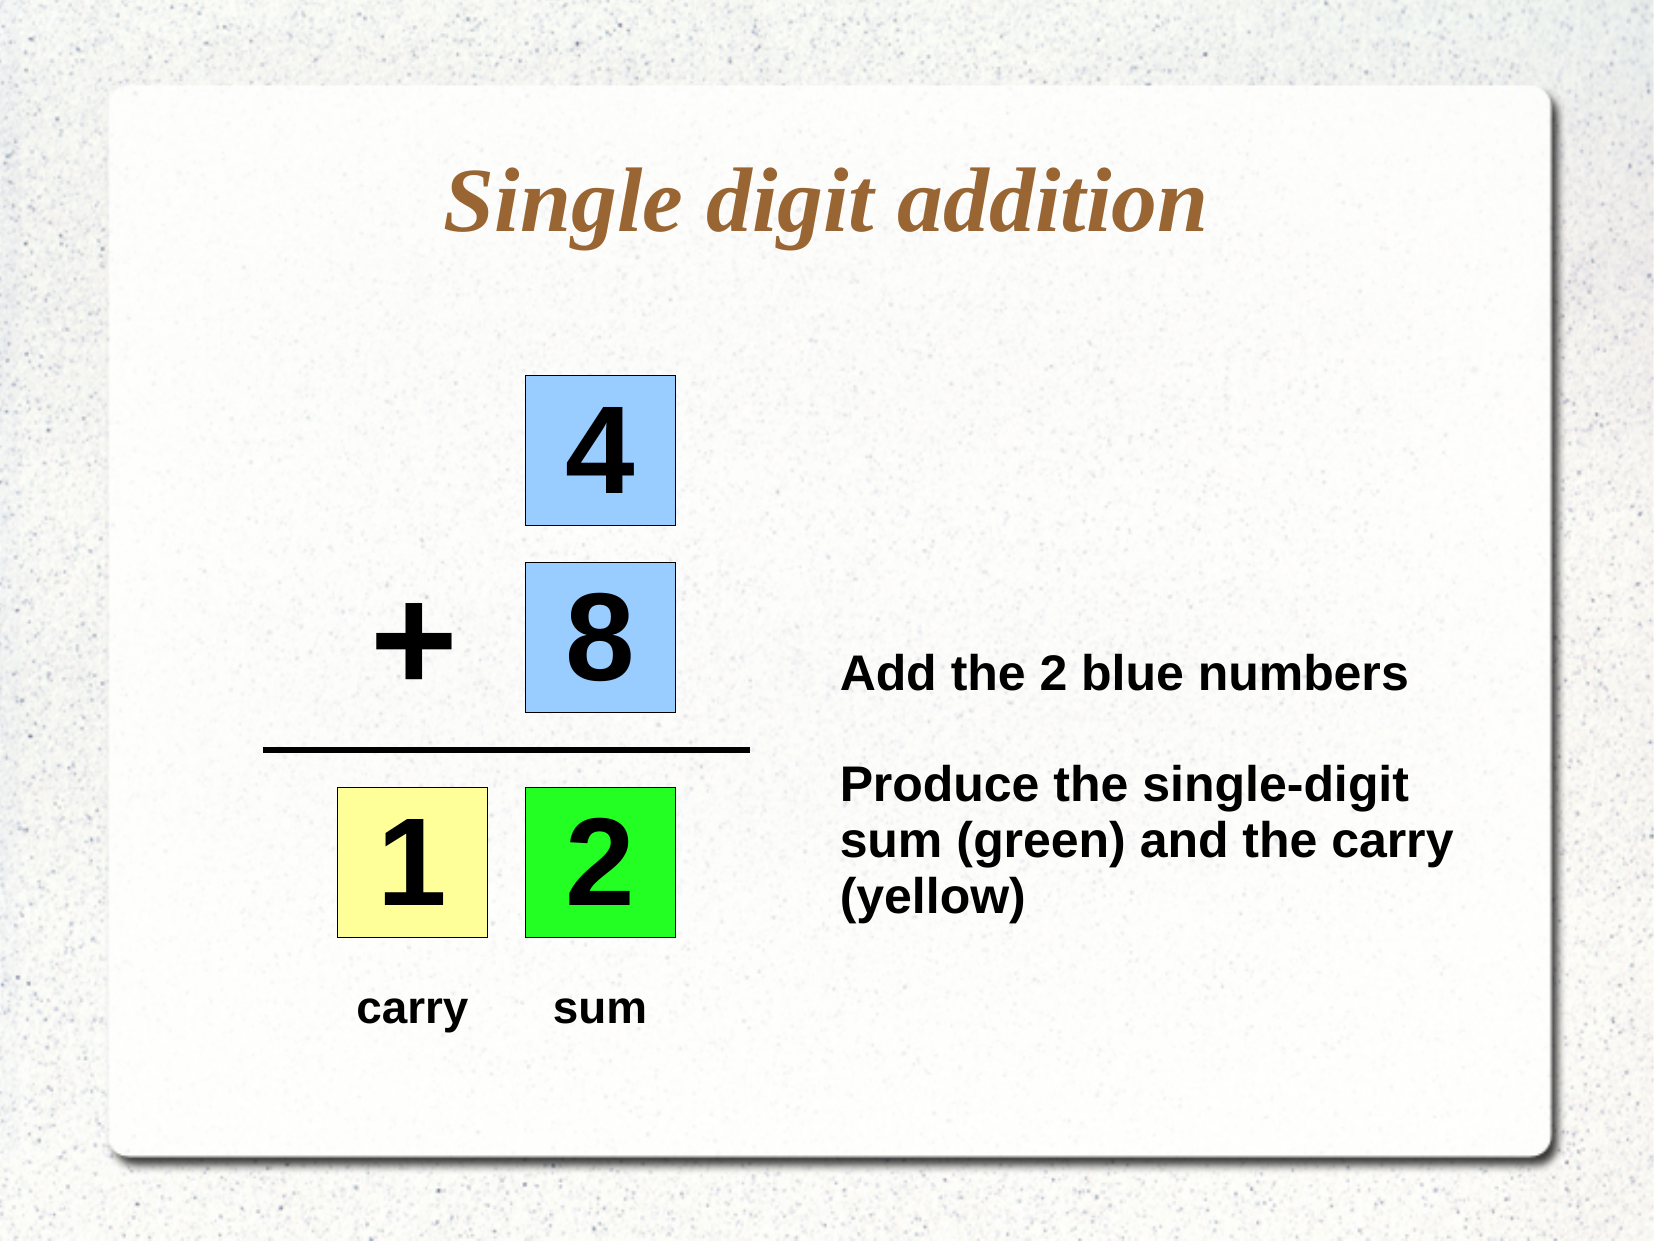

# Single digit addition
4
+
8
1
2
Add the 2 blue numbers
Produce the single-digit sum (green) and the carry (yellow)
carry
sum